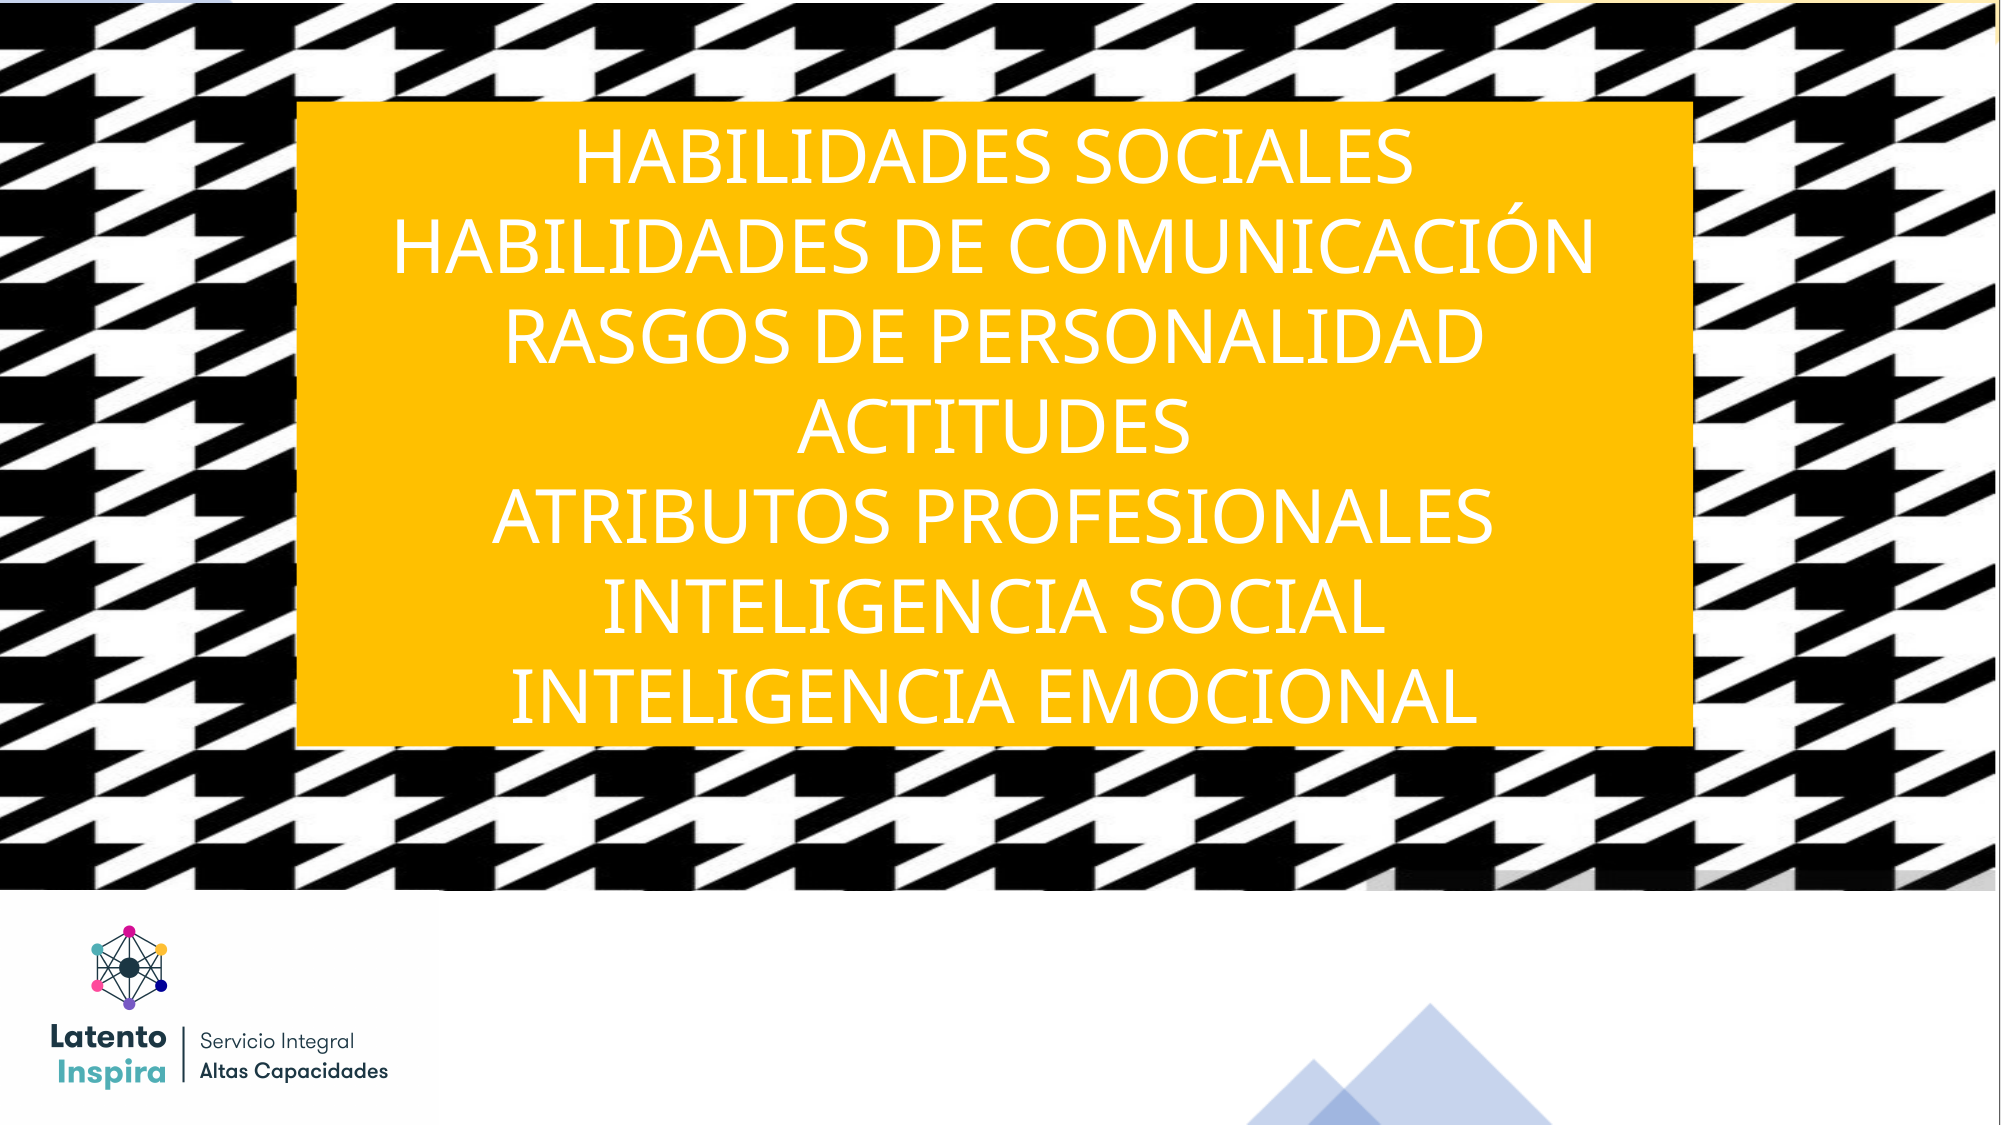

HABILIDADES SOCIALES
HABILIDADES DE COMUNICACIÓN
RASGOS DE PERSONALIDAD
ACTITUDES
ATRIBUTOS PROFESIONALES
INTELIGENCIA SOCIAL
INTELIGENCIA EMOCIONAL